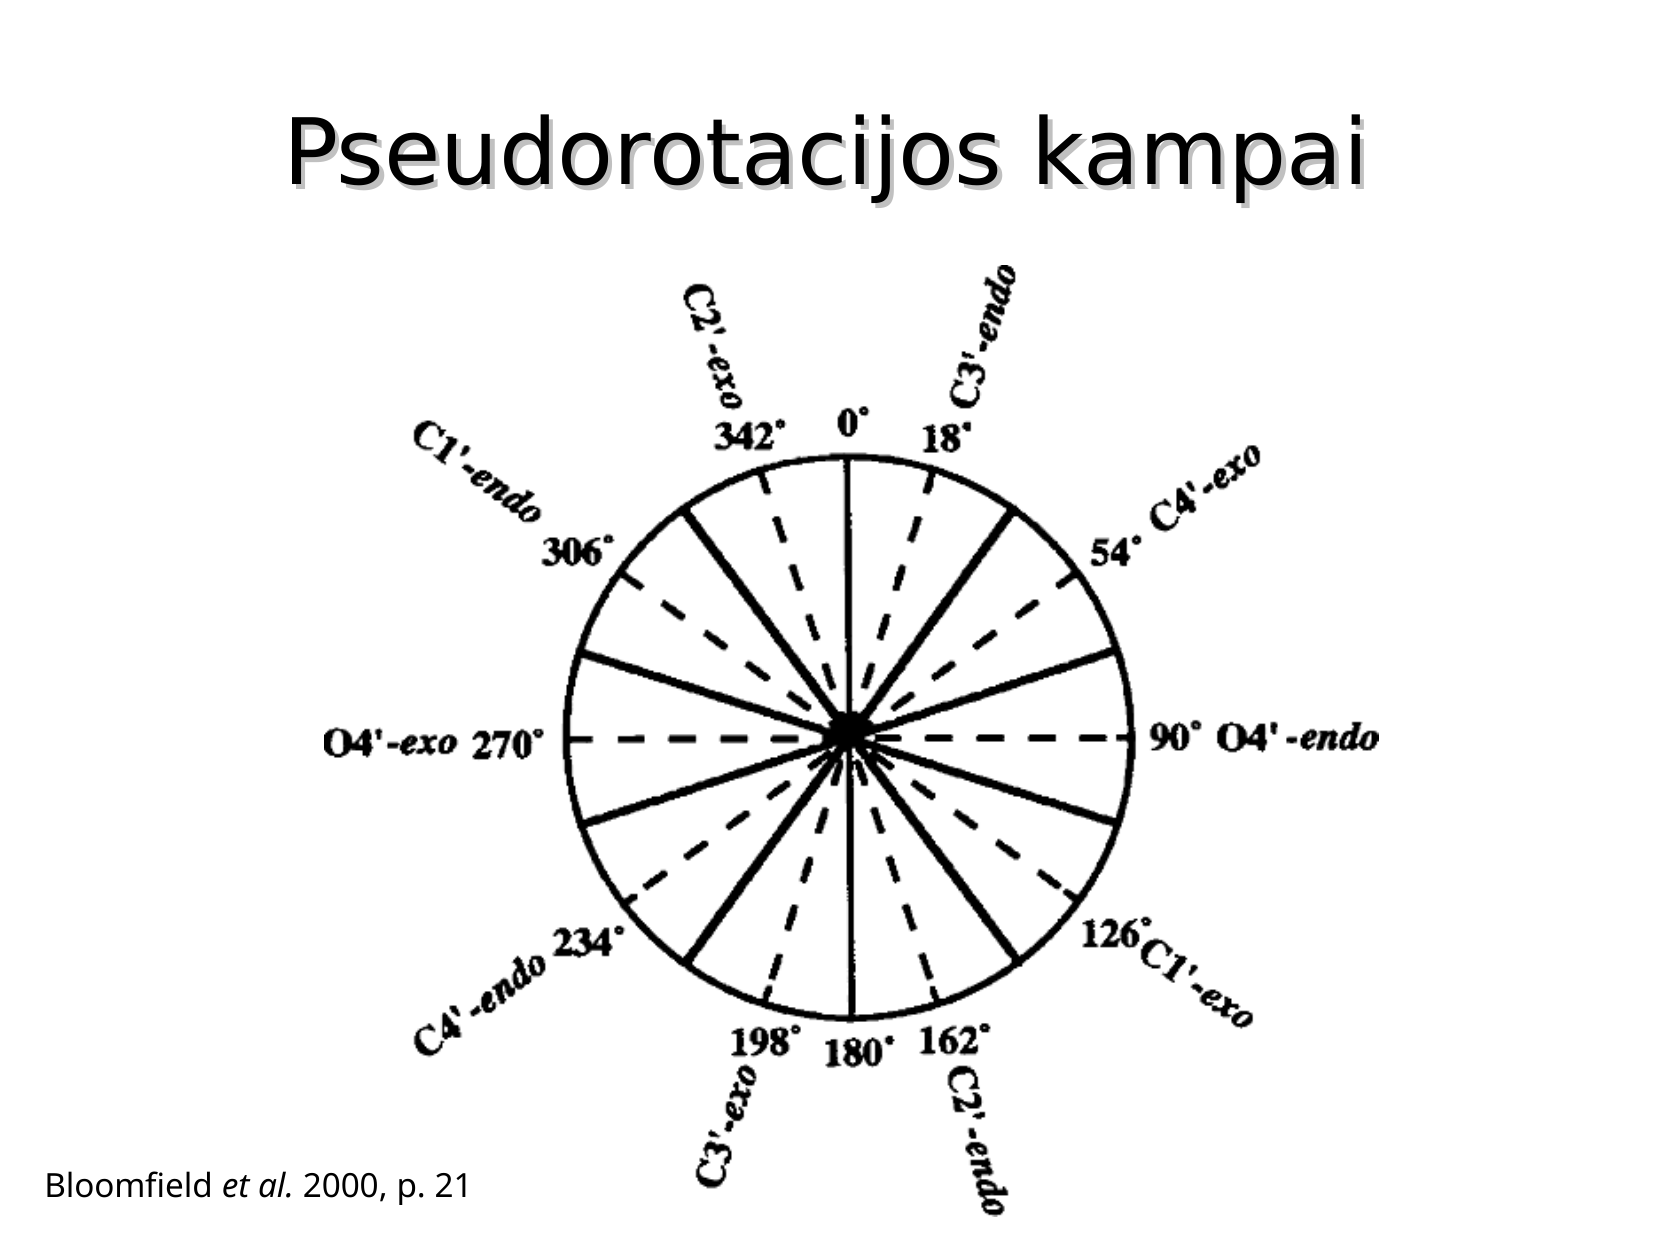

# Pseudorotacijos kampai
Bloomfield et al. 2000, p. 21